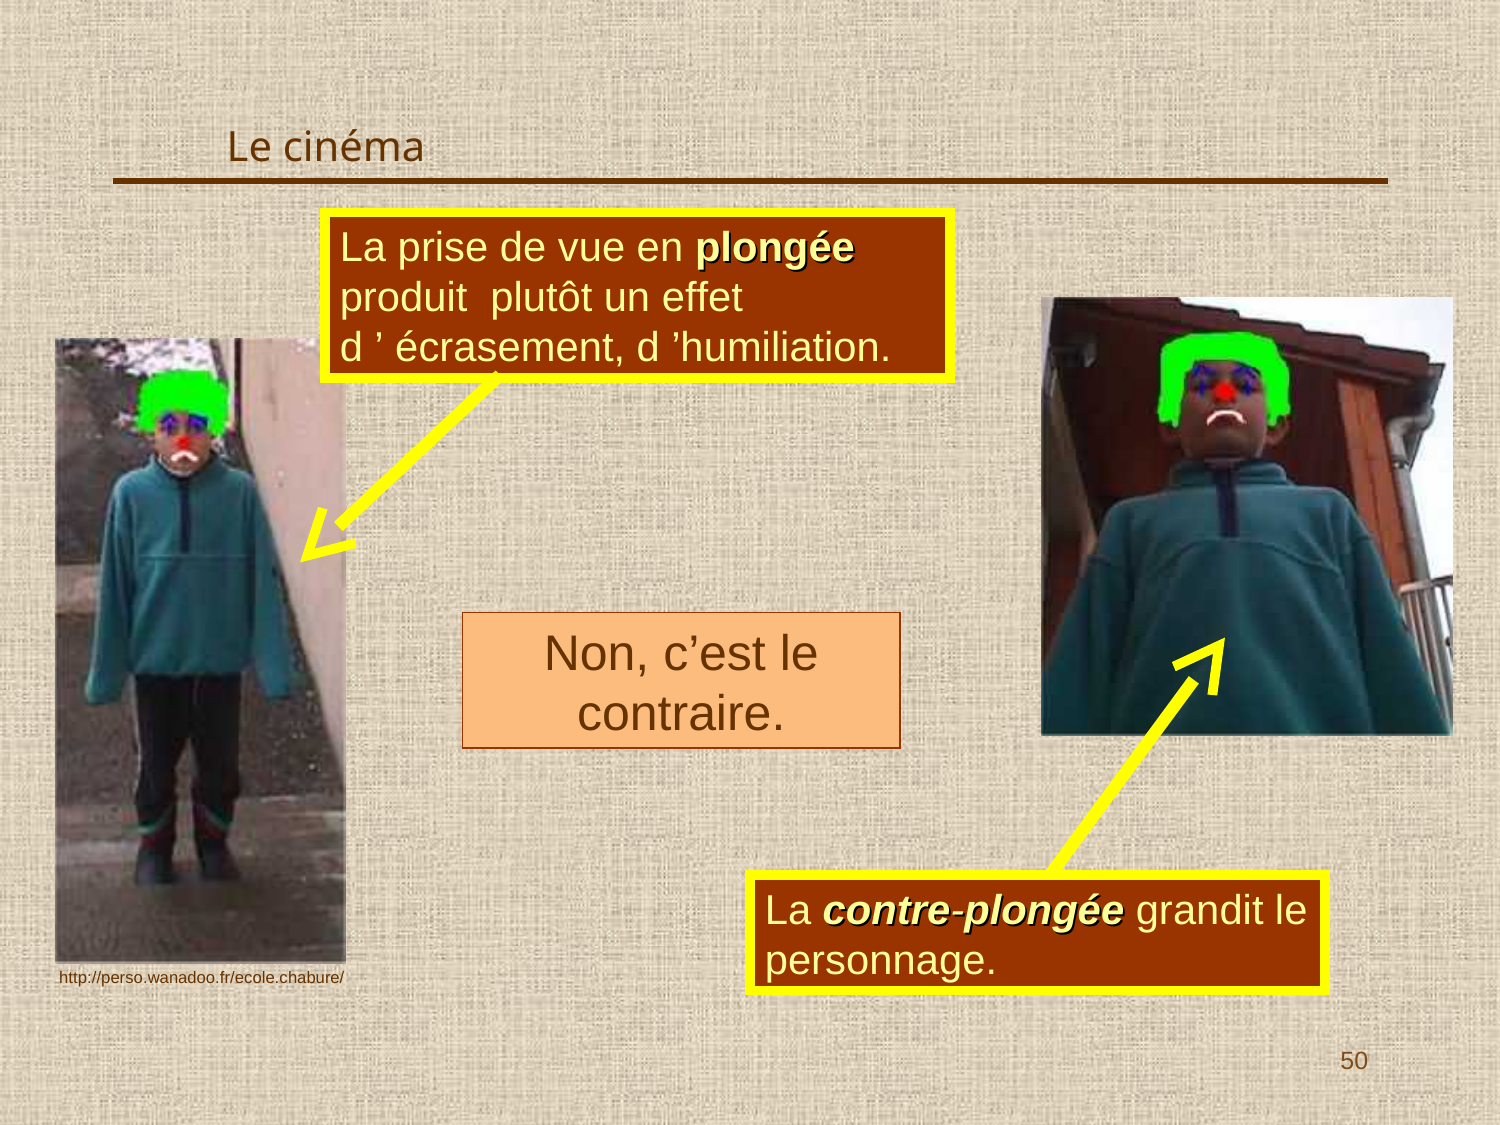

Le cinéma
La prise de vue en plongée produit  plutôt un effet d ’ écrasement, d ’humiliation.
http://perso.wanadoo.fr/ecole.chabure/
Non, c’est le contraire.
La contre-plongée grandit le personnage.
50